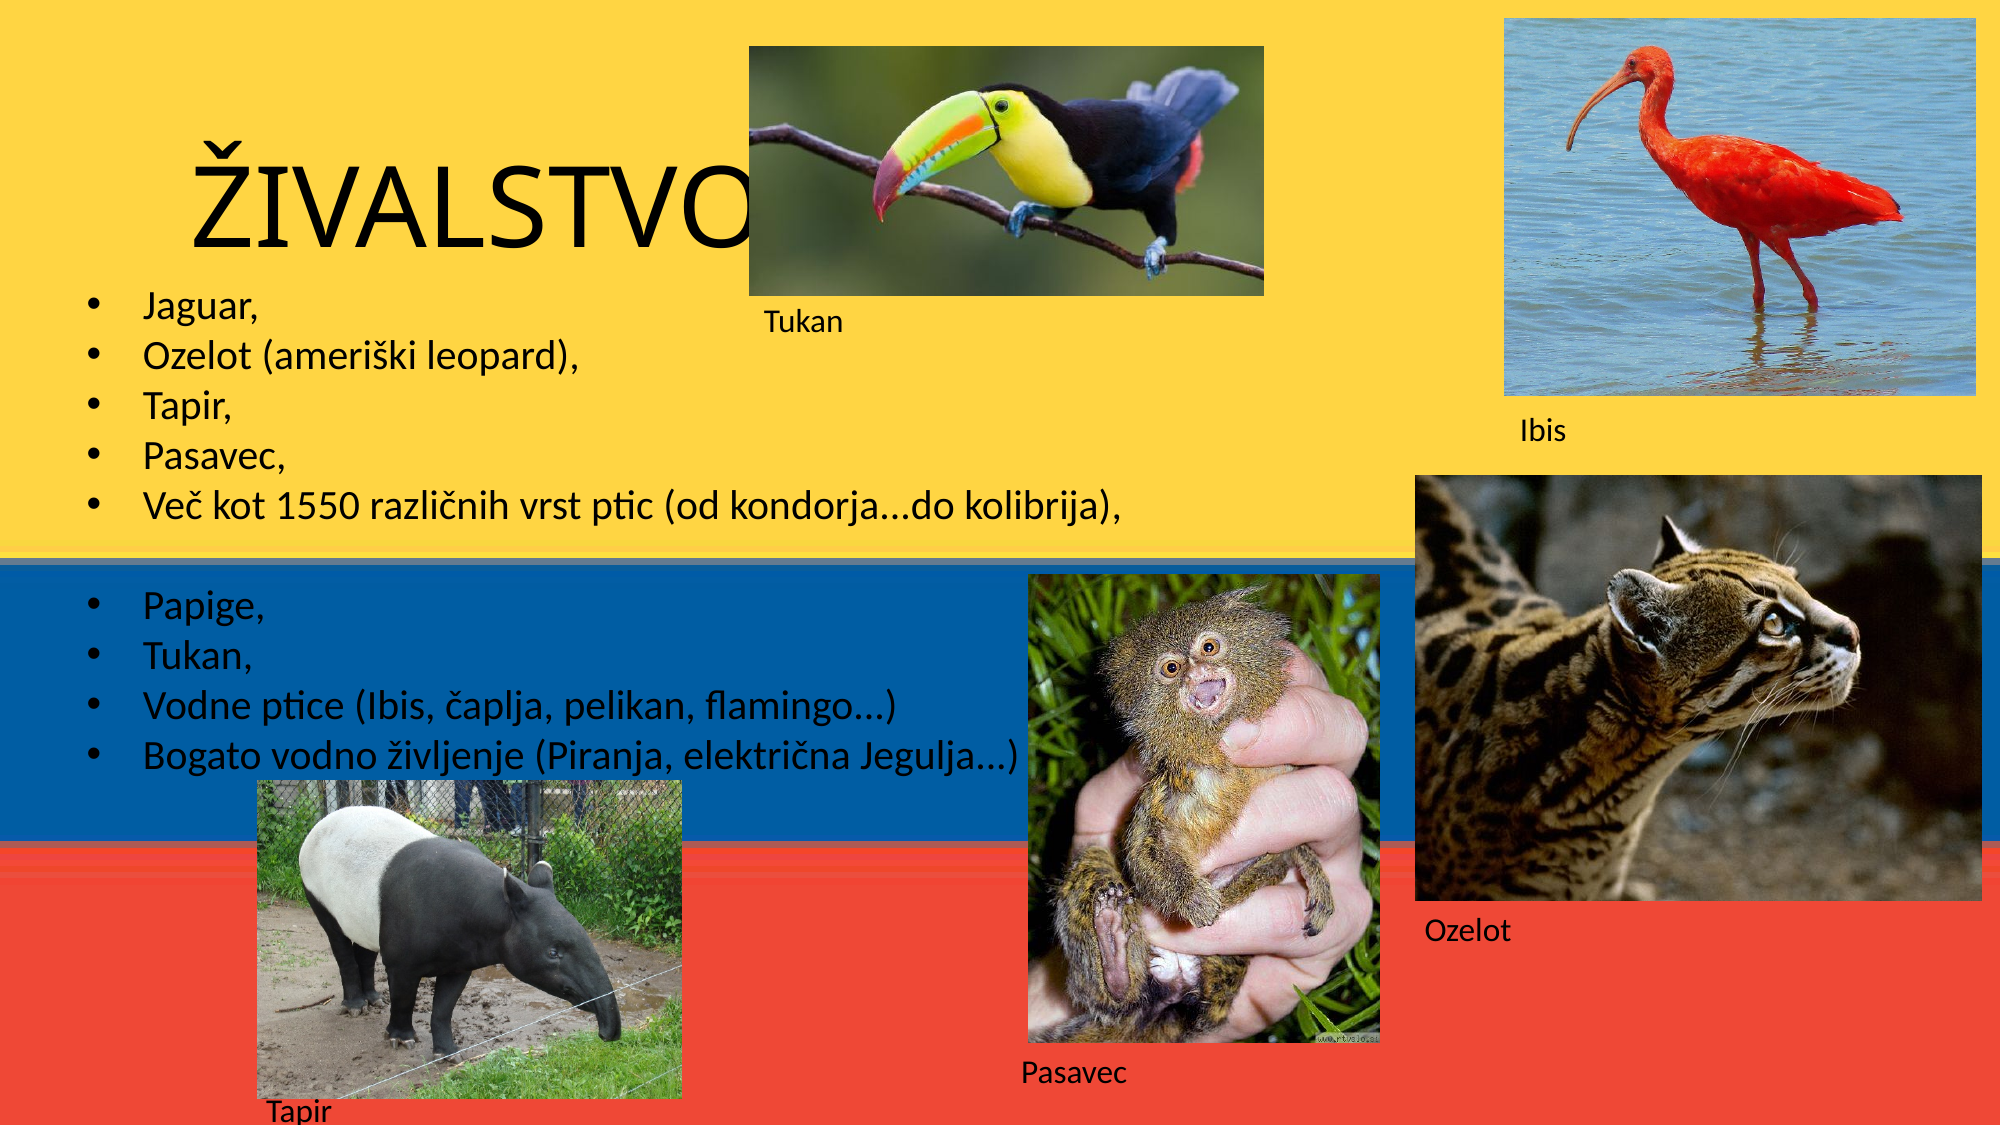

# Živalstvo:
Jaguar,
Ozelot (ameriški leopard),
Tapir,
Pasavec,
Več kot 1550 različnih vrst ptic (od kondorja...do kolibrija),
Papige,
Tukan,
Vodne ptice (Ibis, čaplja, pelikan, flamingo...)
Bogato vodno življenje (Piranja, električna Jegulja...)
Tukan
Ibis
Ozelot
Pasavec
Tapir